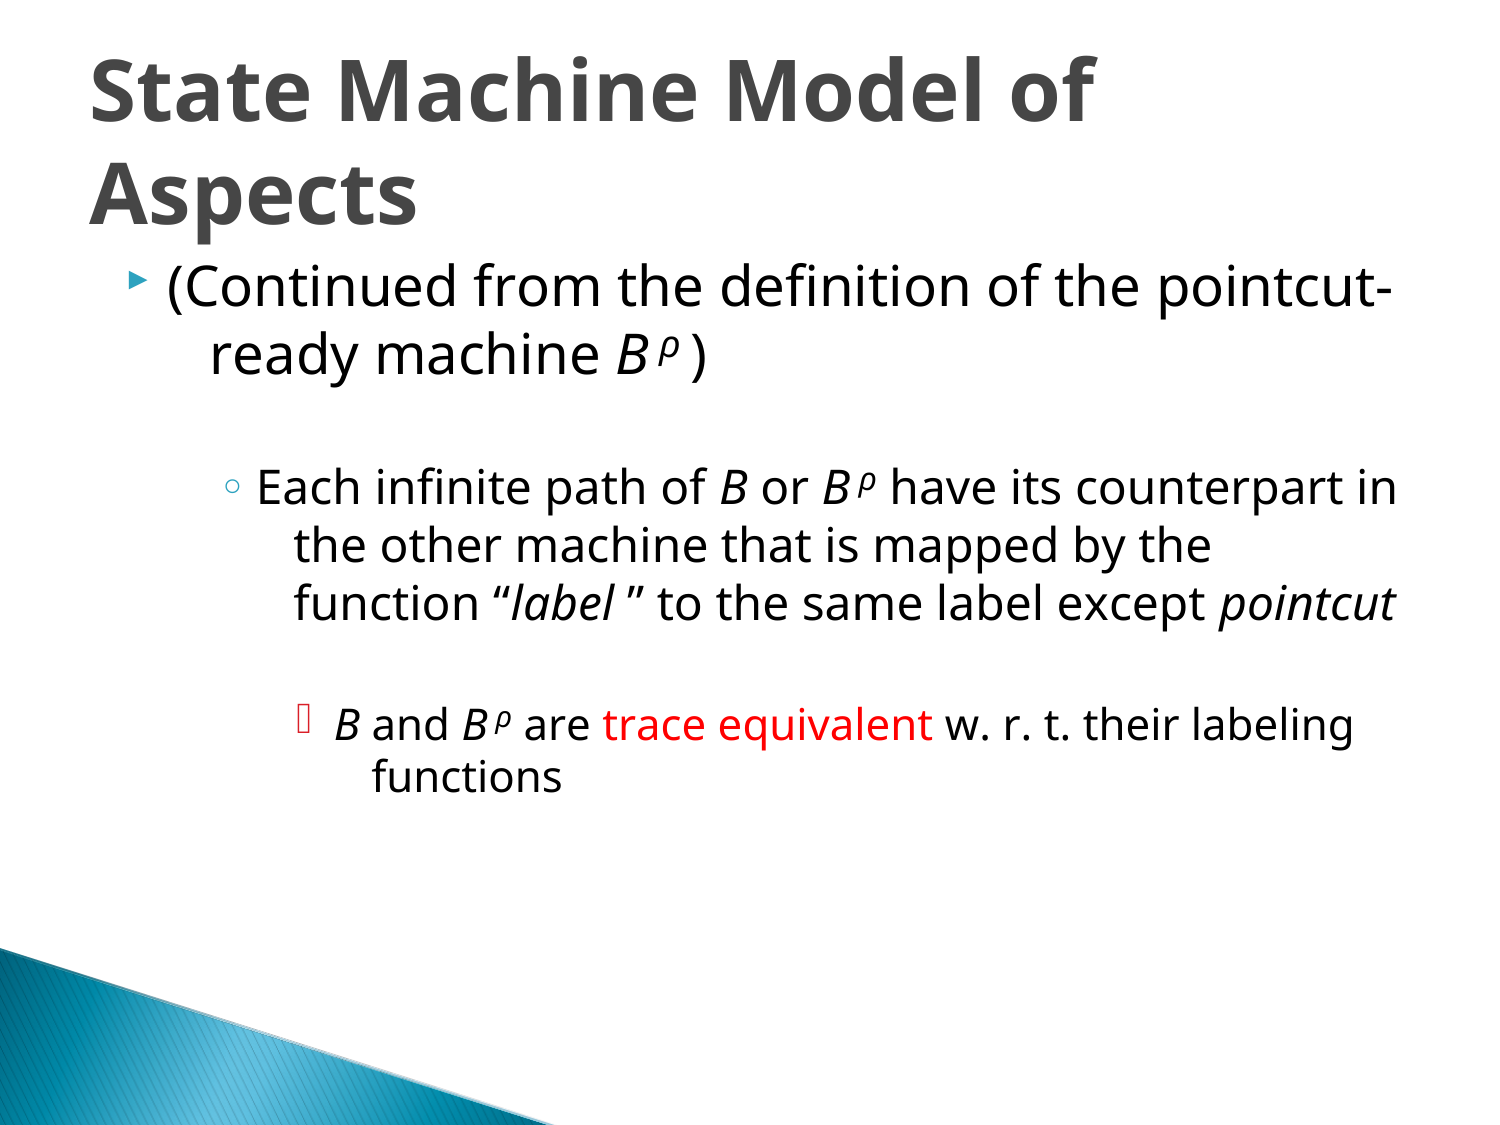

# State Machine Model of Aspects
(Continued from the definition of the pointcut-ready machine B ρ )
Each infinite path of B or B ρ have its counterpart in the other machine that is mapped by the function “label ” to the same label except pointcut
B and B ρ are trace equivalent w. r. t. their labeling functions